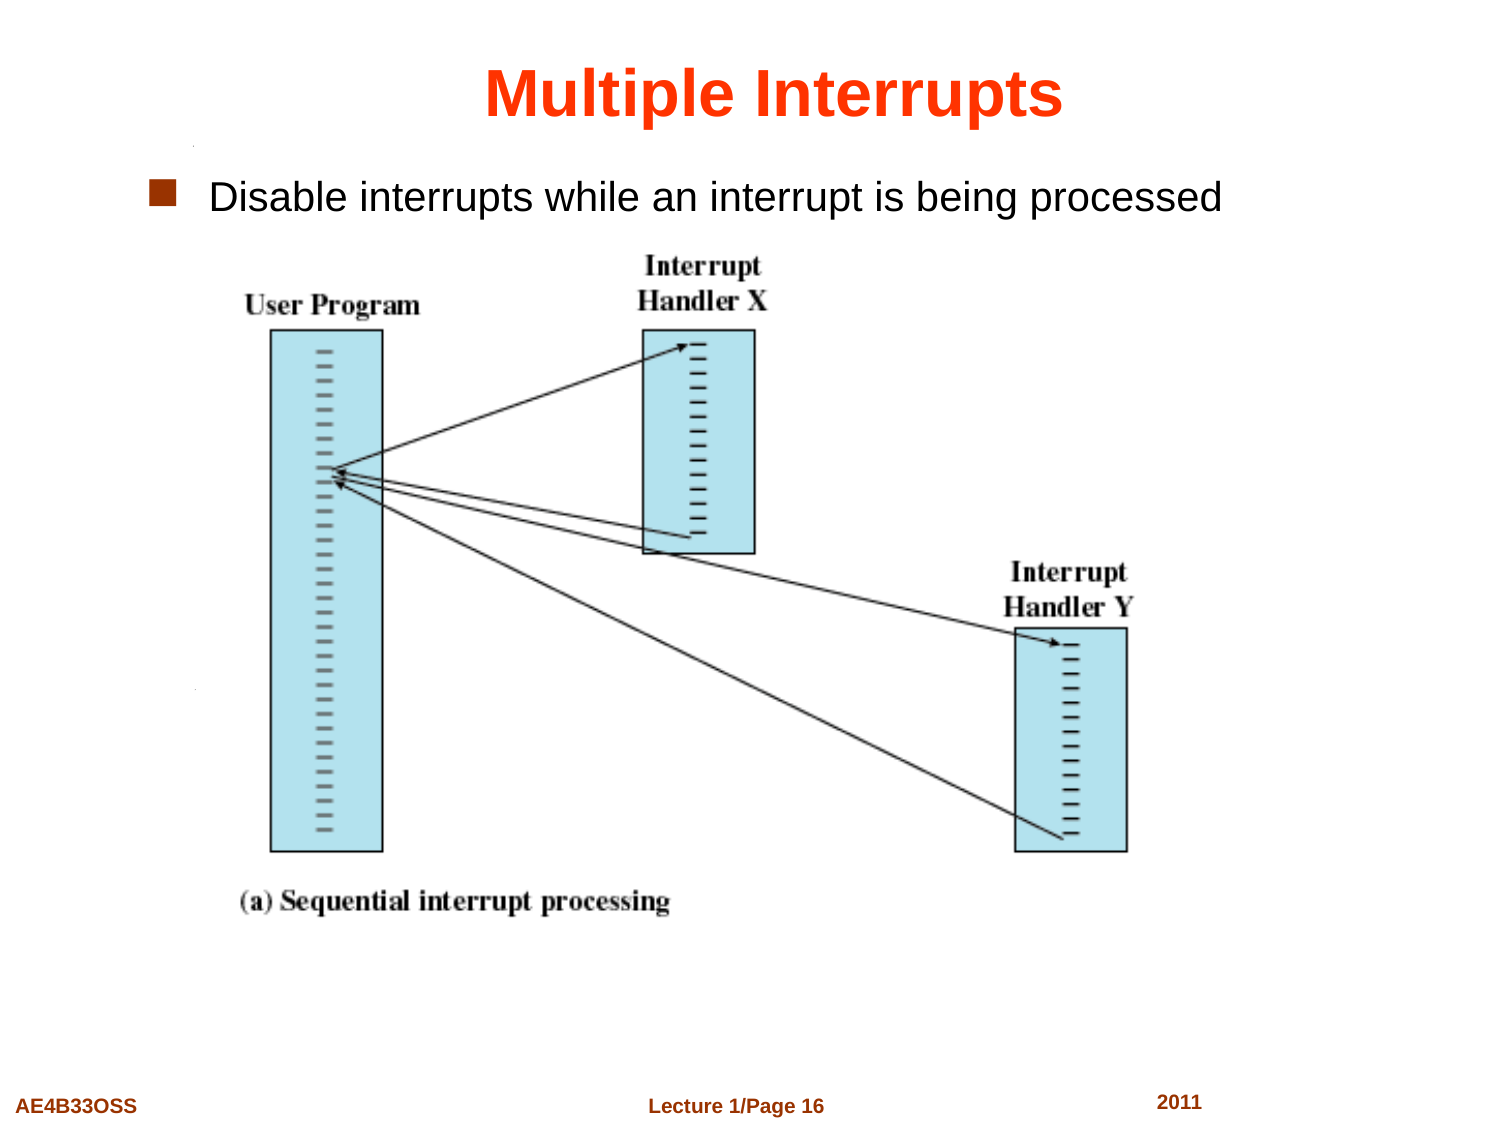

# Multiple Interrupts
Disable interrupts while an interrupt is being processed